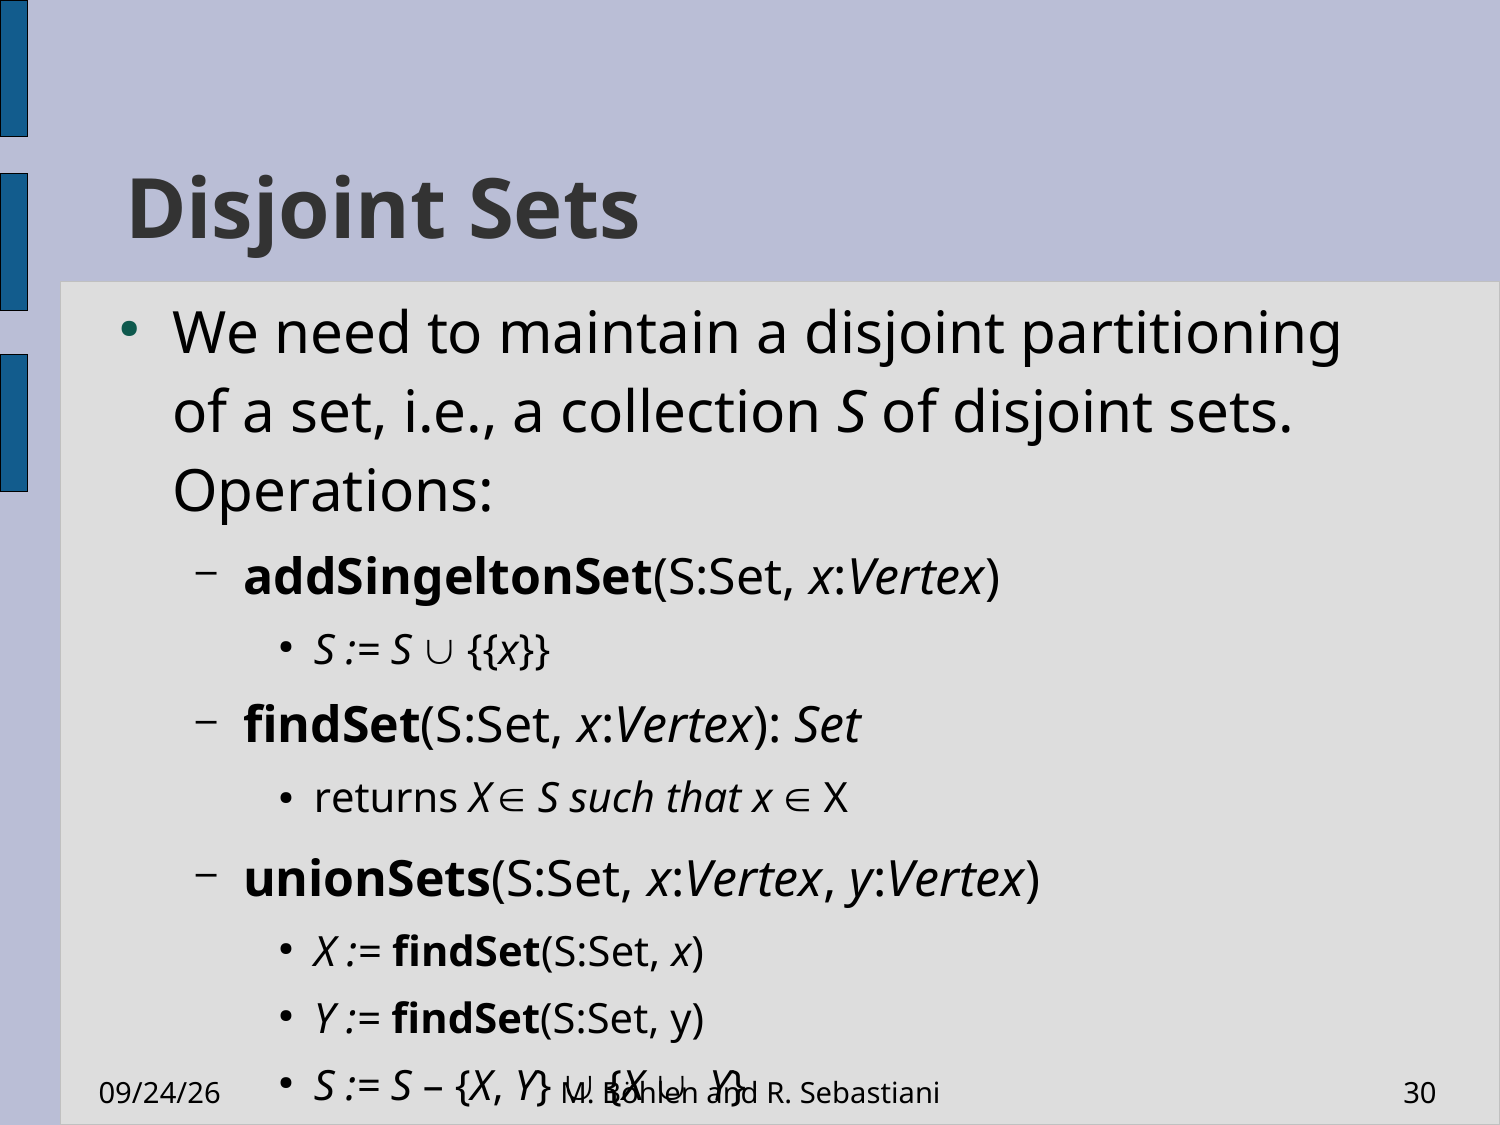

# Disjoint Sets
We need to maintain a disjoint partitioning of a set, i.e., a collection S of disjoint sets. Operations:
addSingeltonSet(S:Set, x:Vertex)
S := S  {{x}}
findSet(S:Set, x:Vertex): Set
returns X  S such that x  X
unionSets(S:Set, x:Vertex, y:Vertex)
X := findSet(S:Set, x)
Y := findSet(S:Set, y)
S := S – {X, Y}  {X Y}
M. Böhlen and R. Sebastiani
30